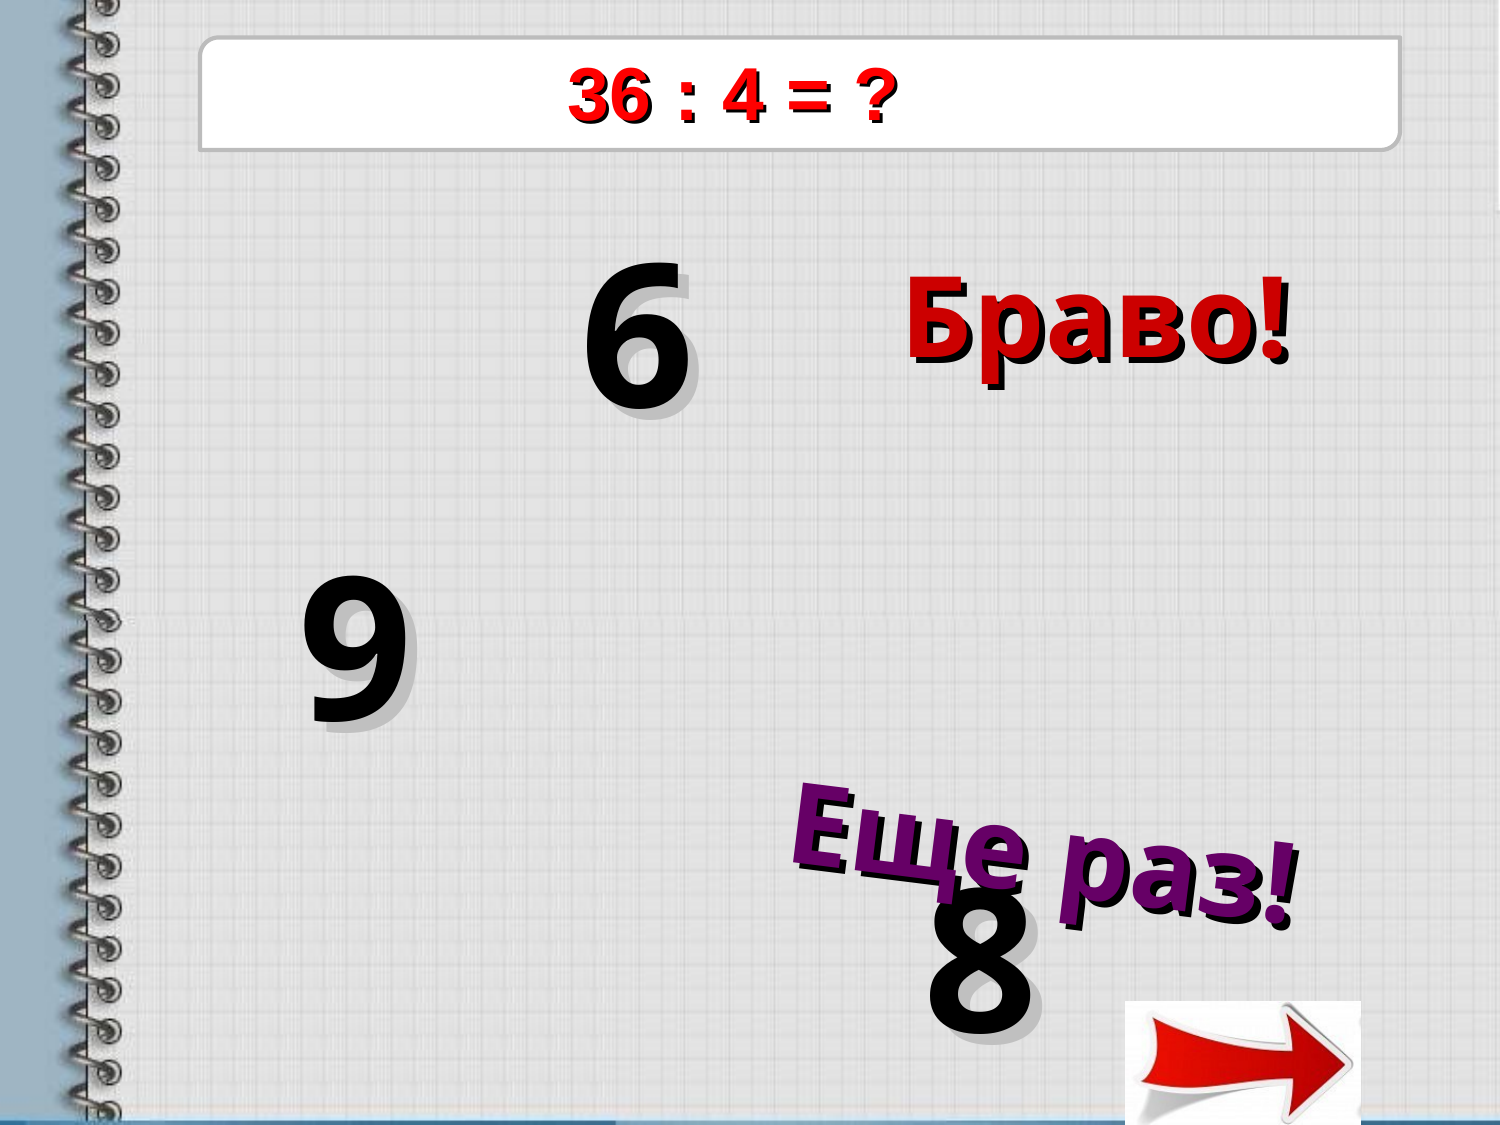

36 : 4 = ?
6
Браво!
9
Еще раз!
8